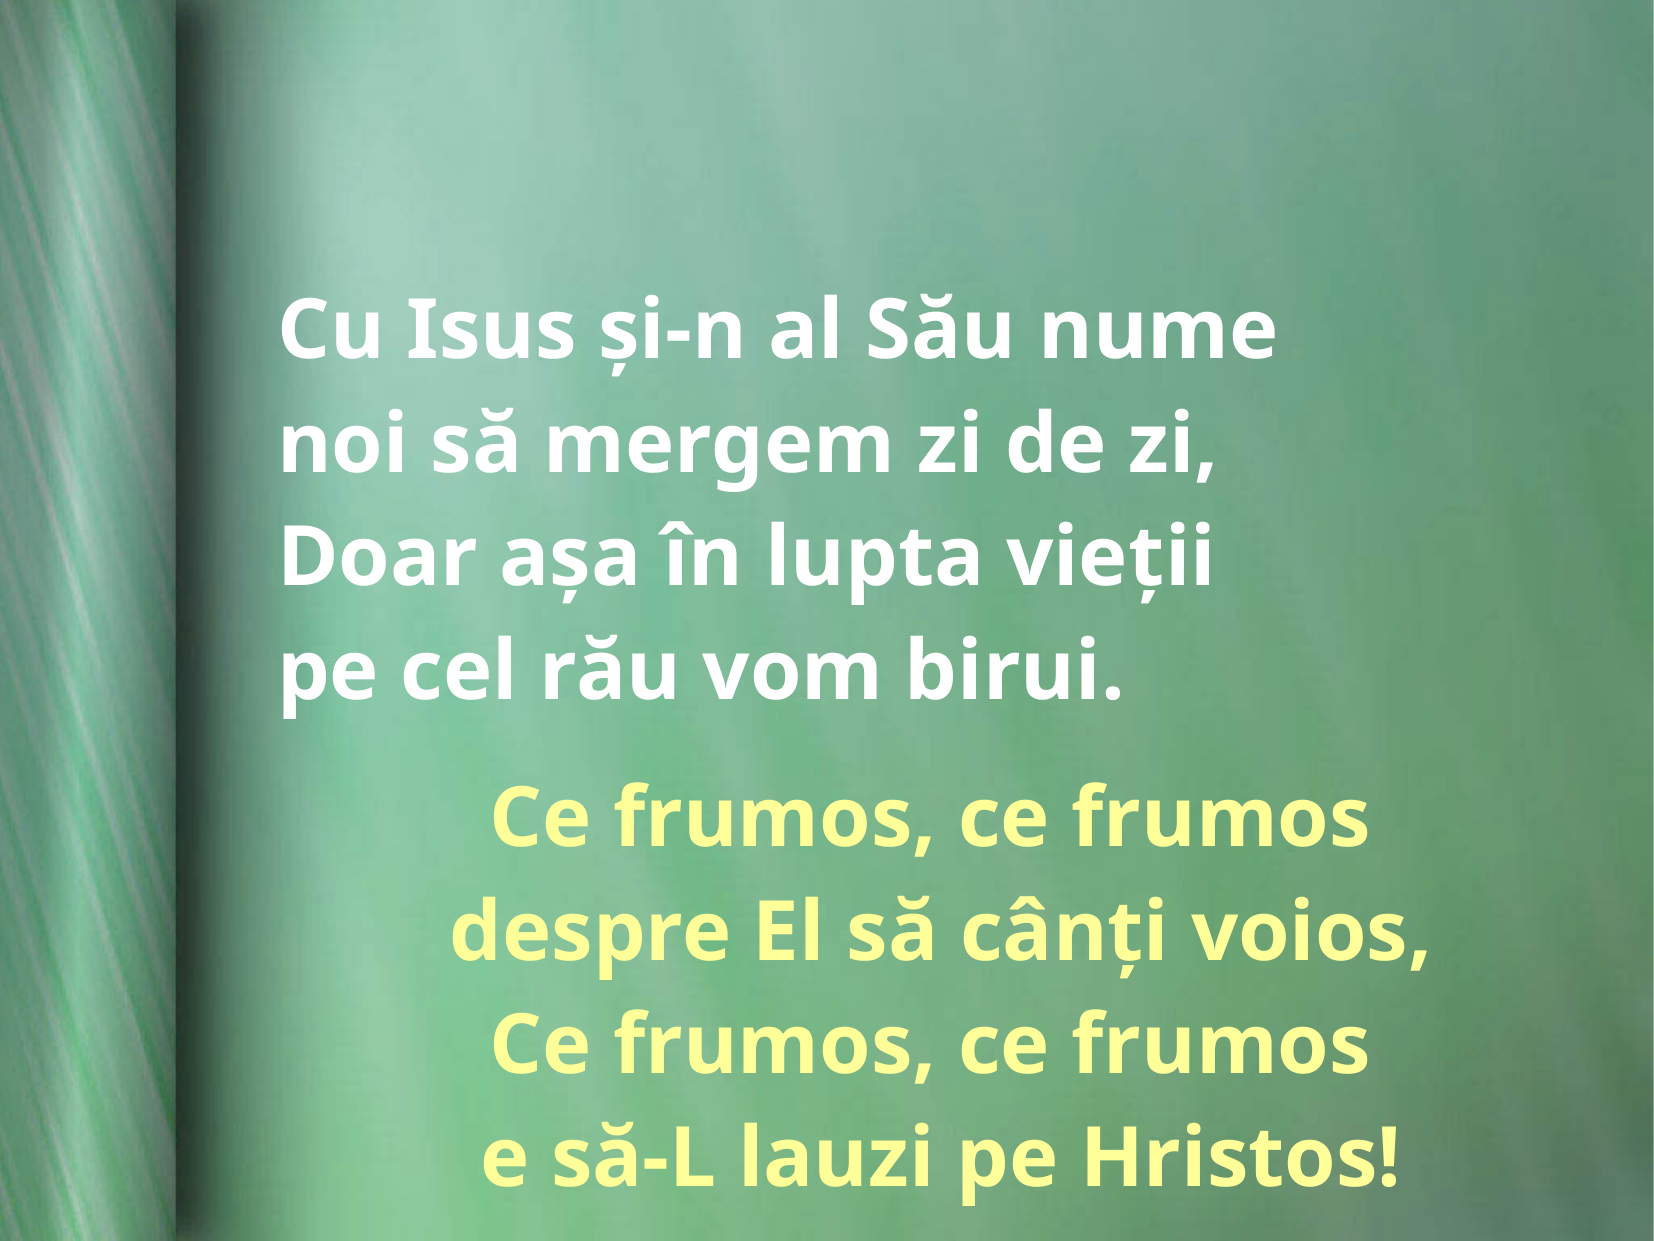

Cu Isus şi-n al Său nume
noi să mergem zi de zi,
Doar aşa în lupta vieţii
pe cel rău vom birui.
Ce frumos, ce frumos
despre El să cânți voios,
Ce frumos, ce frumos
e să-L lauzi pe Hristos!